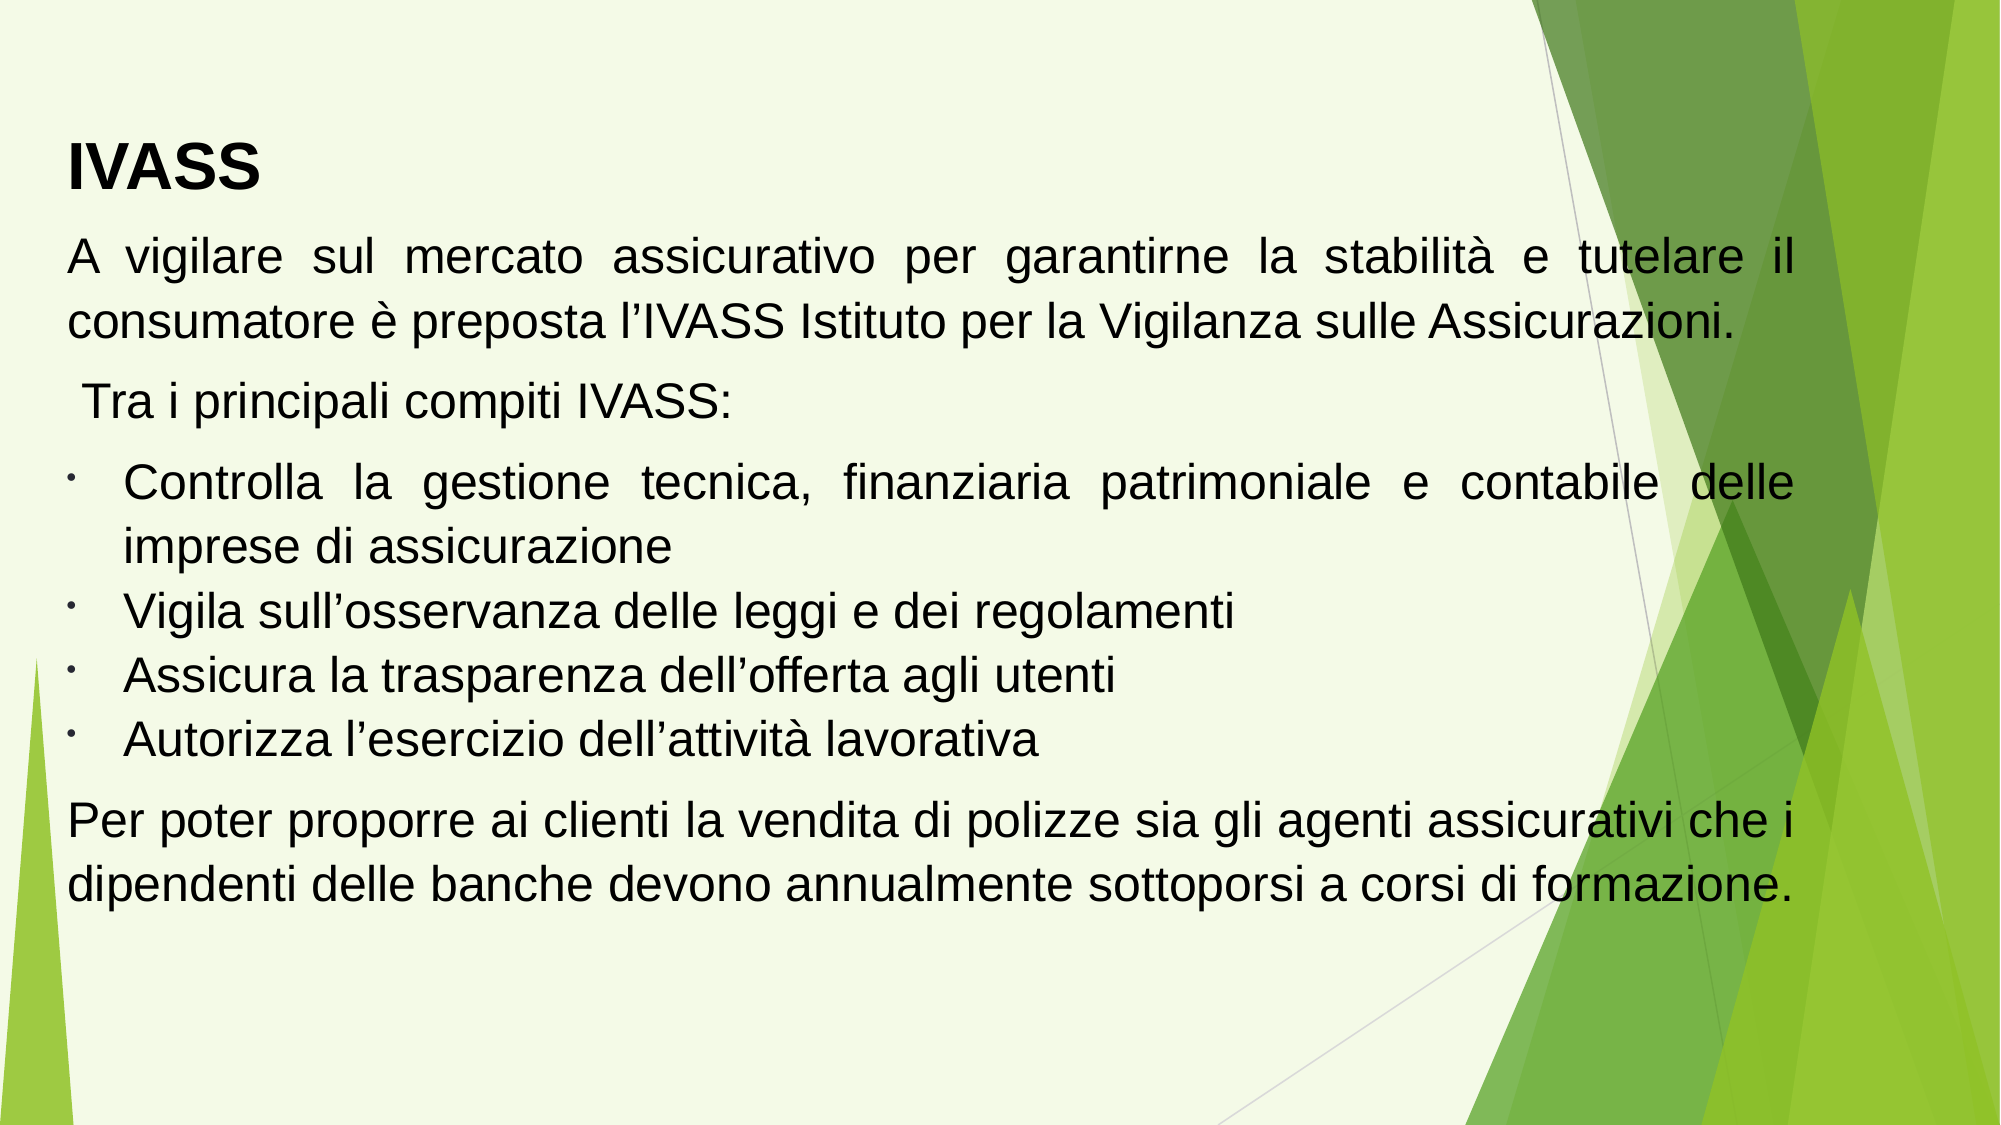

IVASS
A vigilare sul mercato assicurativo per garantirne la stabilità e tutelare il consumatore è preposta l’IVASS Istituto per la Vigilanza sulle Assicurazioni.
 Tra i principali compiti IVASS:
Controlla la gestione tecnica, finanziaria patrimoniale e contabile delle imprese di assicurazione
Vigila sull’osservanza delle leggi e dei regolamenti
Assicura la trasparenza dell’offerta agli utenti
Autorizza l’esercizio dell’attività lavorativa
Per poter proporre ai clienti la vendita di polizze sia gli agenti assicurativi che i dipendenti delle banche devono annualmente sottoporsi a corsi di formazione.